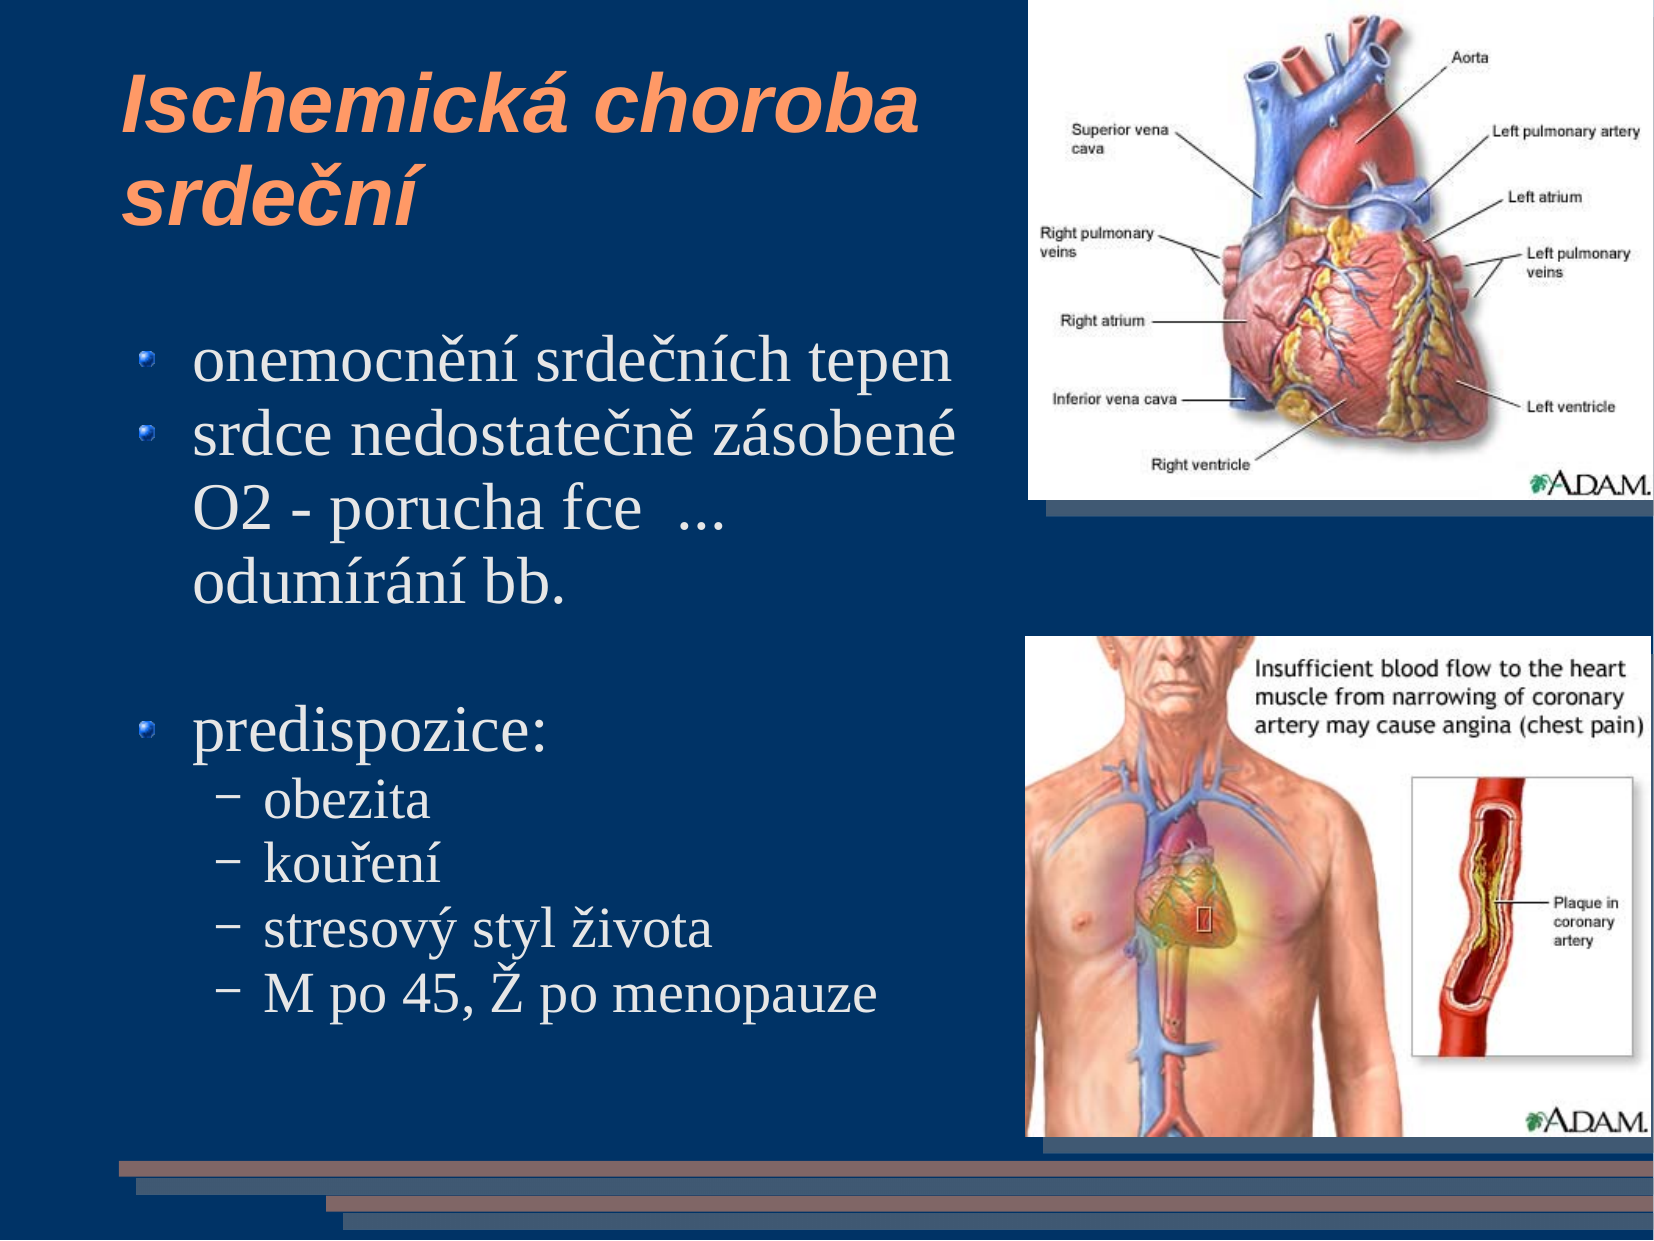

# Ischemická choroba srdeční
onemocnění srdečních tepen
srdce nedostatečně zásobené O2 - porucha fce ... odumírání bb.
predispozice:
obezita
kouření
stresový styl života
M po 45, Ž po menopauze